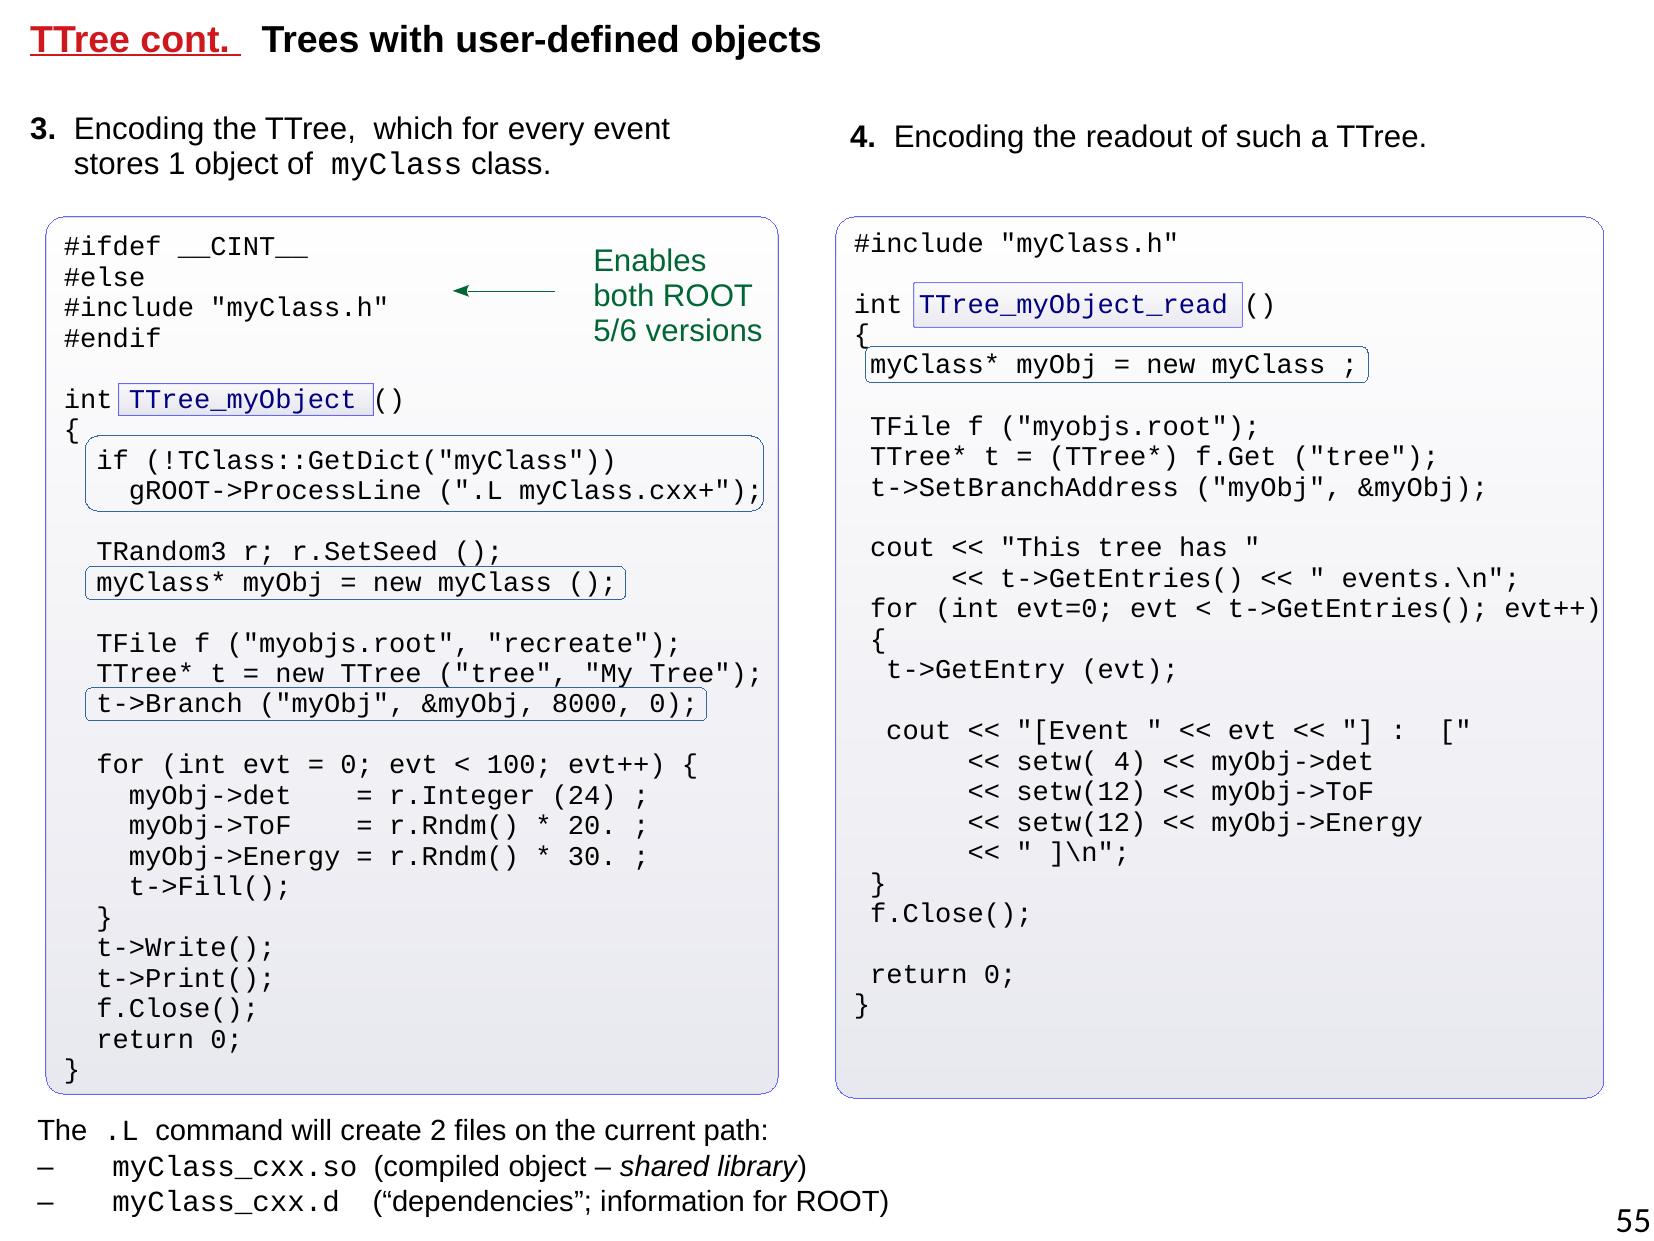

TTree cont. Trees with user-defined objects
3. Encoding the TTree, which for every event
 stores 1 object of myClass class.
4. Encoding the readout of such a TTree.
#include "myClass.h"
int TTree_myObject_read ()
{
 myClass* myObj = new myClass ;
 TFile f ("myobjs.root");
 TTree* t = (TTree*) f.Get ("tree");
 t->SetBranchAddress ("myObj", &myObj);
 cout << "This tree has "
 << t->GetEntries() << " events.\n";
 for (int evt=0; evt < t->GetEntries(); evt++)
 {
 t->GetEntry (evt);
 cout << "[Event " << evt << "] : ["
 << setw( 4) << myObj->det
 << setw(12) << myObj->ToF
 << setw(12) << myObj->Energy
 << " ]\n";
 }
 f.Close();
 return 0;
}
#ifdef __CINT__
#else
#include "myClass.h"
#endif
int TTree_myObject ()
{
 if (!TClass::GetDict("myClass"))
 gROOT->ProcessLine (".L myClass.cxx+");
 TRandom3 r; r.SetSeed ();
 myClass* myObj = new myClass ();
 TFile f ("myobjs.root", "recreate");
 TTree* t = new TTree ("tree", "My Tree");
 t->Branch ("myObj", &myObj, 8000, 0);
 for (int evt = 0; evt < 100; evt++) {
 myObj->det = r.Integer (24) ;
 myObj->ToF = r.Rndm() * 20. ;
 myObj->Energy = r.Rndm() * 30. ;
 t->Fill();
 }
 t->Write();
 t->Print();
 f.Close();
 return 0;
}
Enables
both ROOT
5/6 versions
The .L command will create 2 files on the current path:
–	myClass_cxx.so (compiled object – shared library)
–	myClass_cxx.d (“dependencies”; information for ROOT)